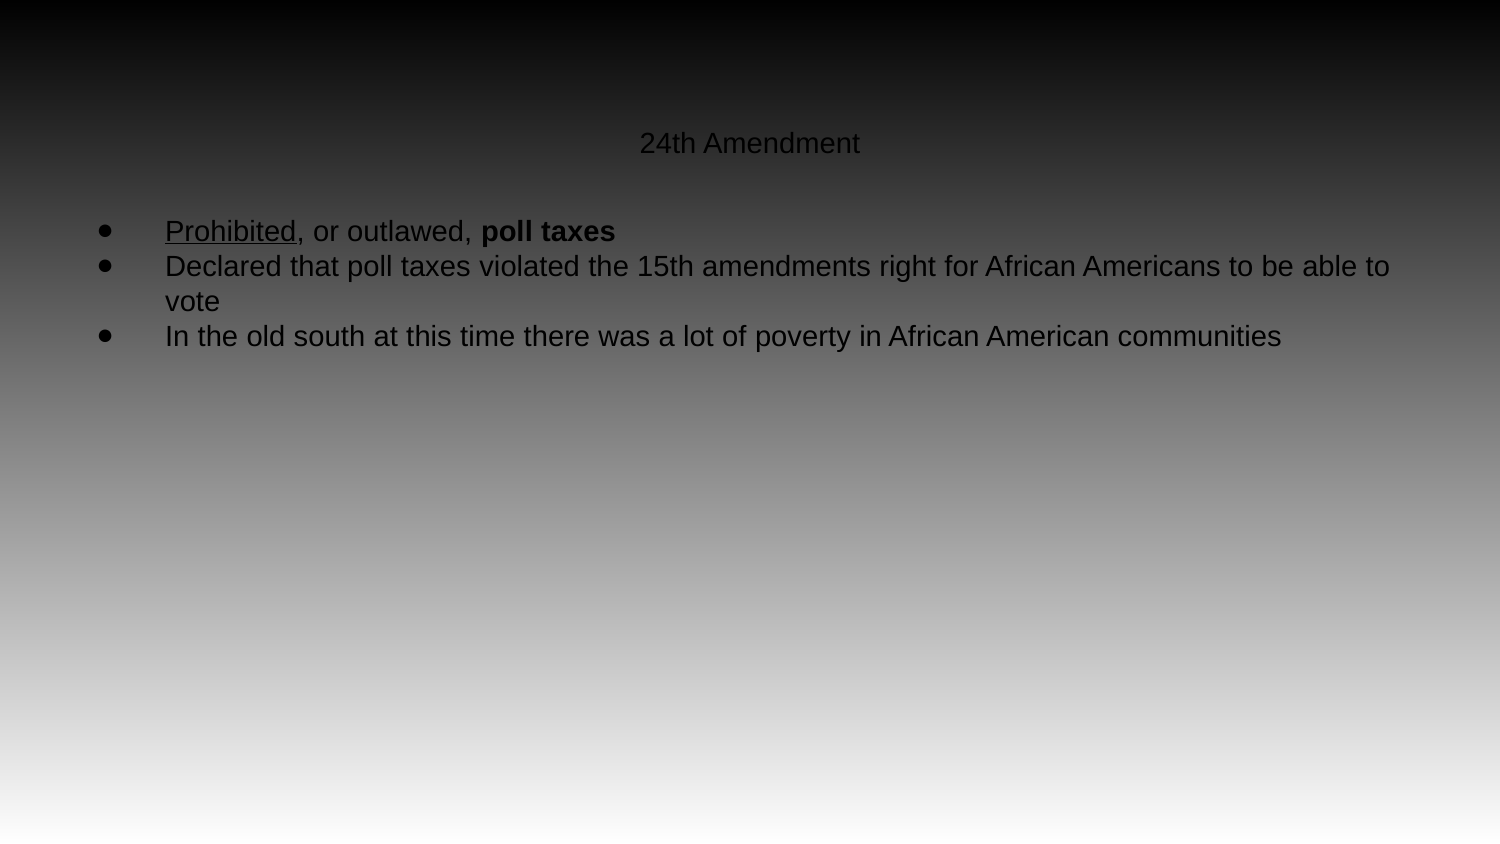

# 24th Amendment
Prohibited, or outlawed, poll taxes
Declared that poll taxes violated the 15th amendments right for African Americans to be able to vote
In the old south at this time there was a lot of poverty in African American communities